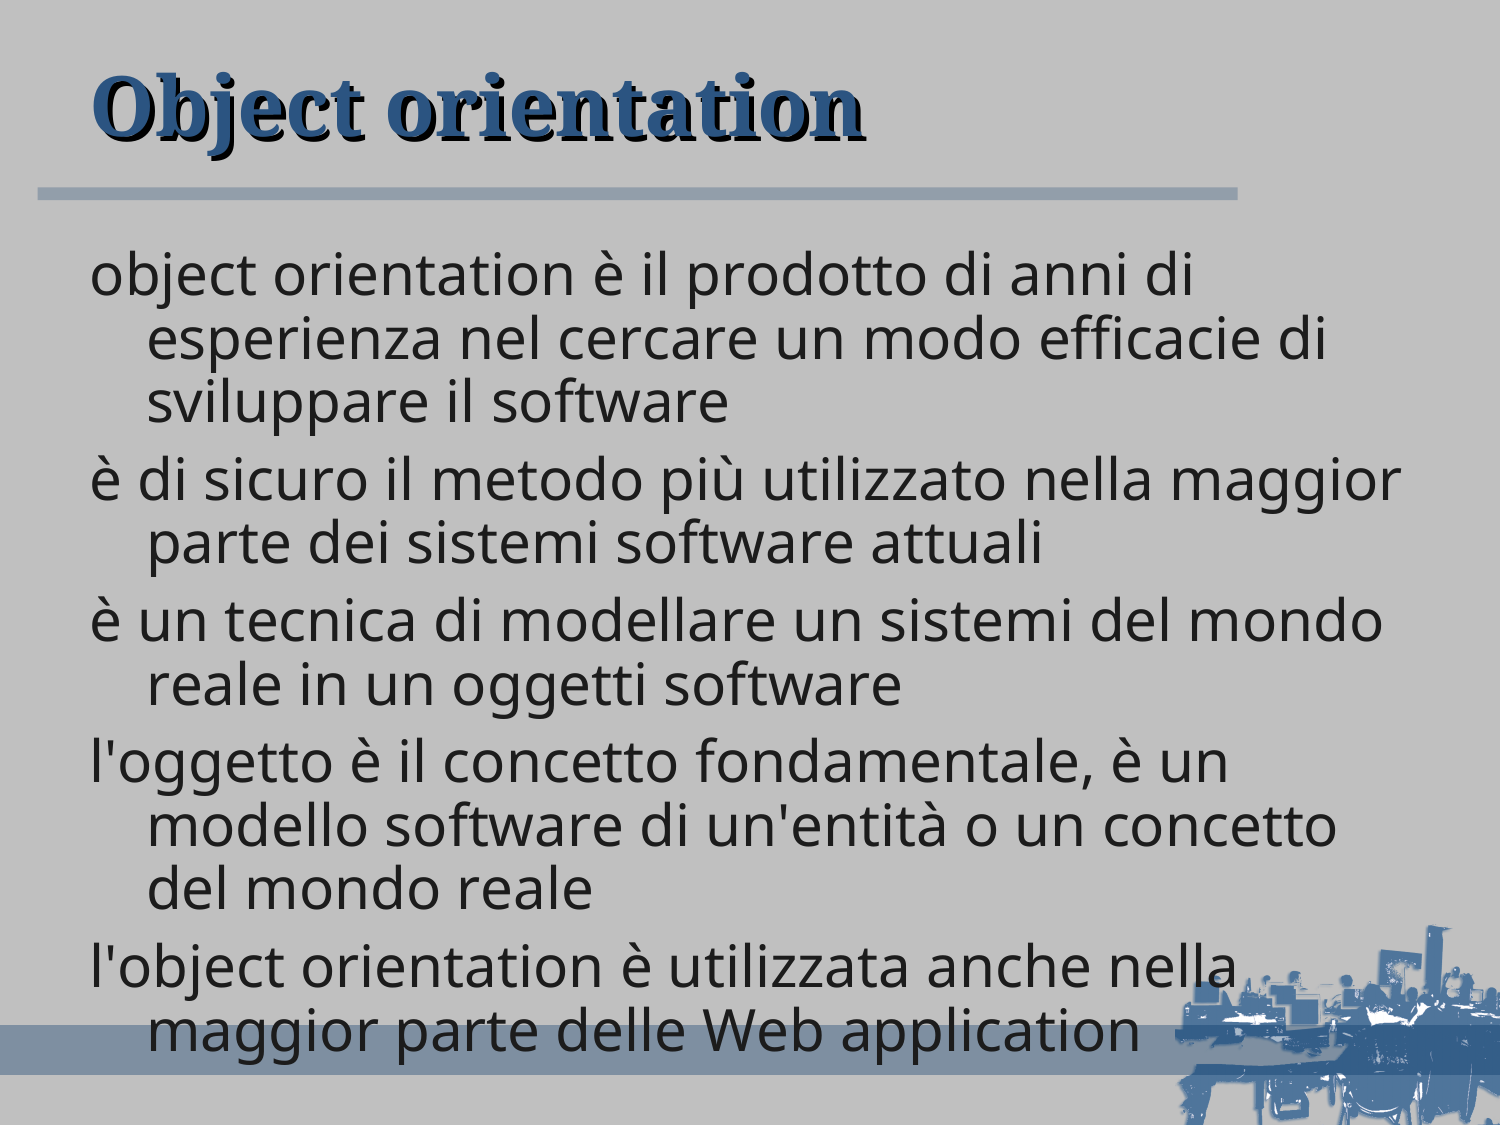

# Object orientation
object orientation è il prodotto di anni di esperienza nel cercare un modo efficacie di sviluppare il software
è di sicuro il metodo più utilizzato nella maggior parte dei sistemi software attuali
è un tecnica di modellare un sistemi del mondo reale in un oggetti software
l'oggetto è il concetto fondamentale, è un modello software di un'entità o un concetto del mondo reale
l'object orientation è utilizzata anche nella maggior parte delle Web application